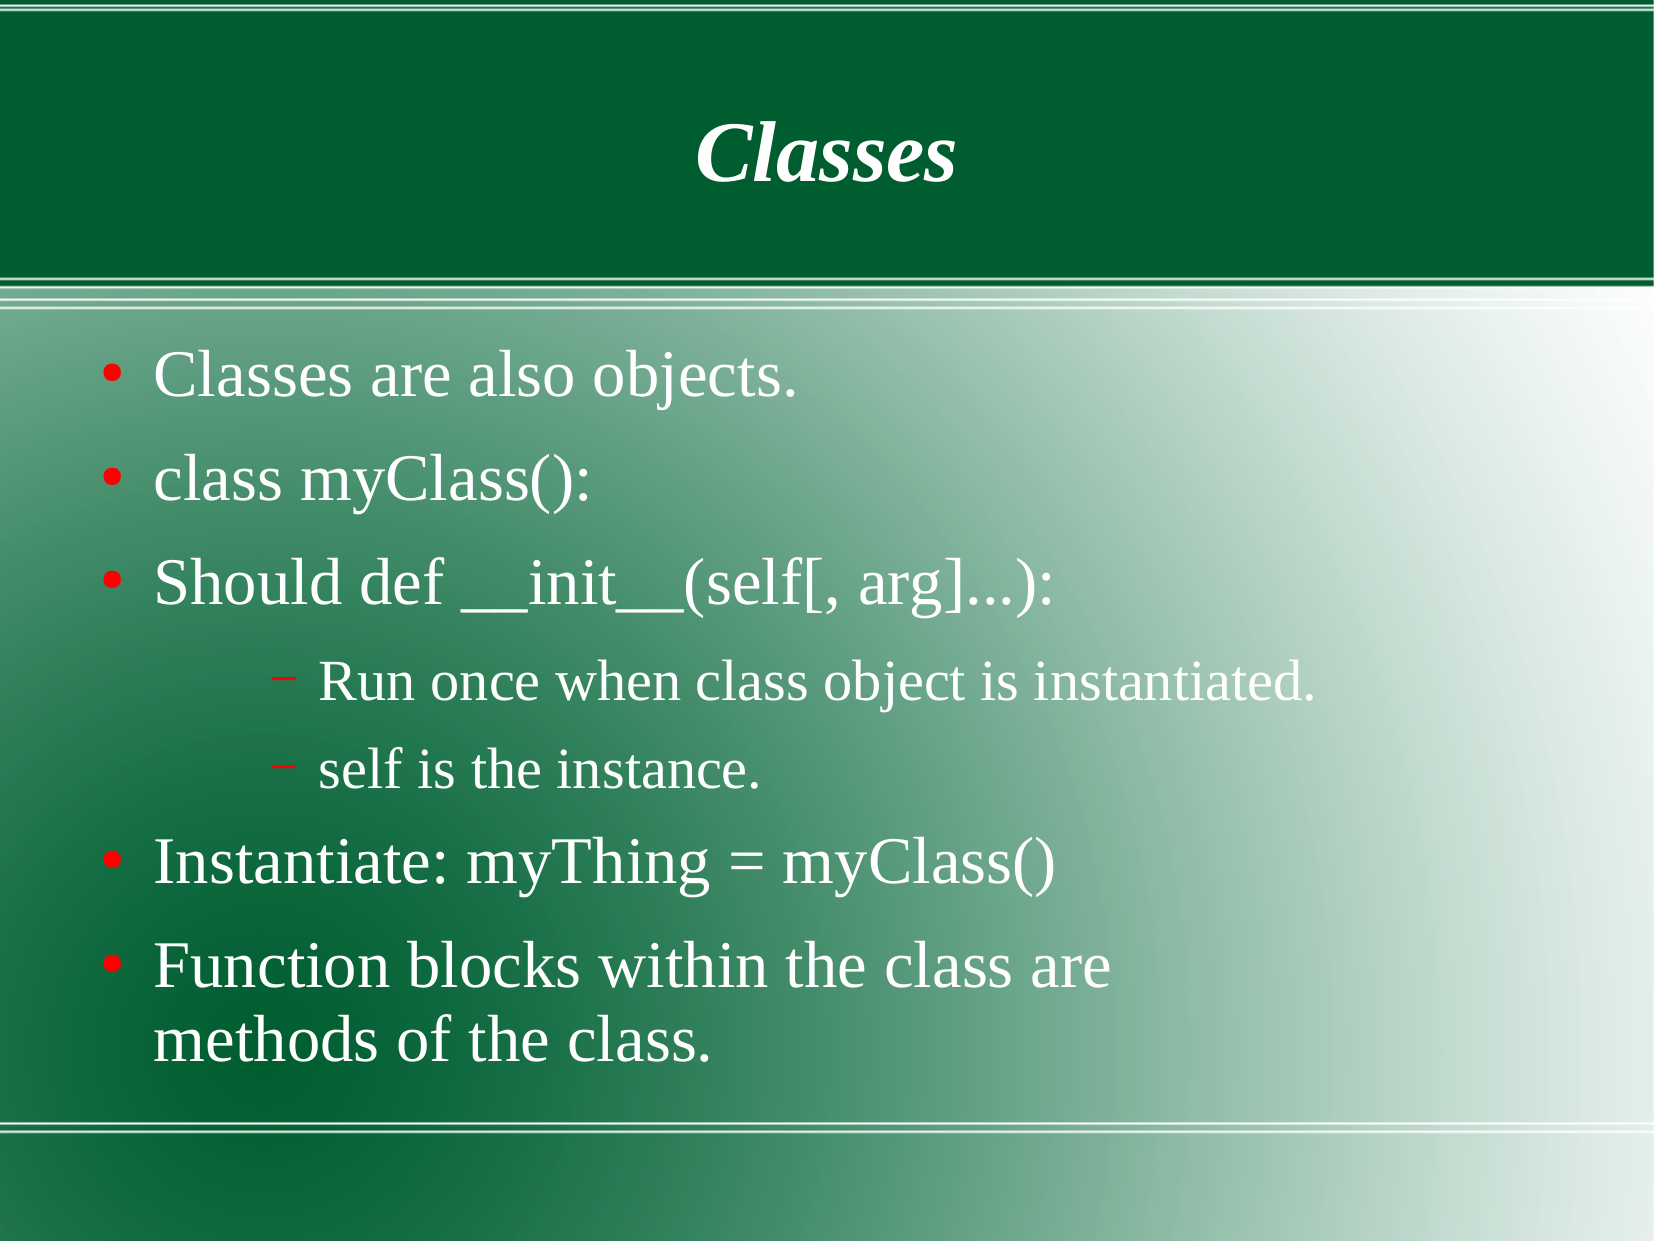

# Classes
Classes are also objects.
class myClass():
Should def __init__(self[, arg]...):
Run once when class object is instantiated.
self is the instance.
Instantiate: myThing = myClass()
Function blocks within the class are
methods of the class.